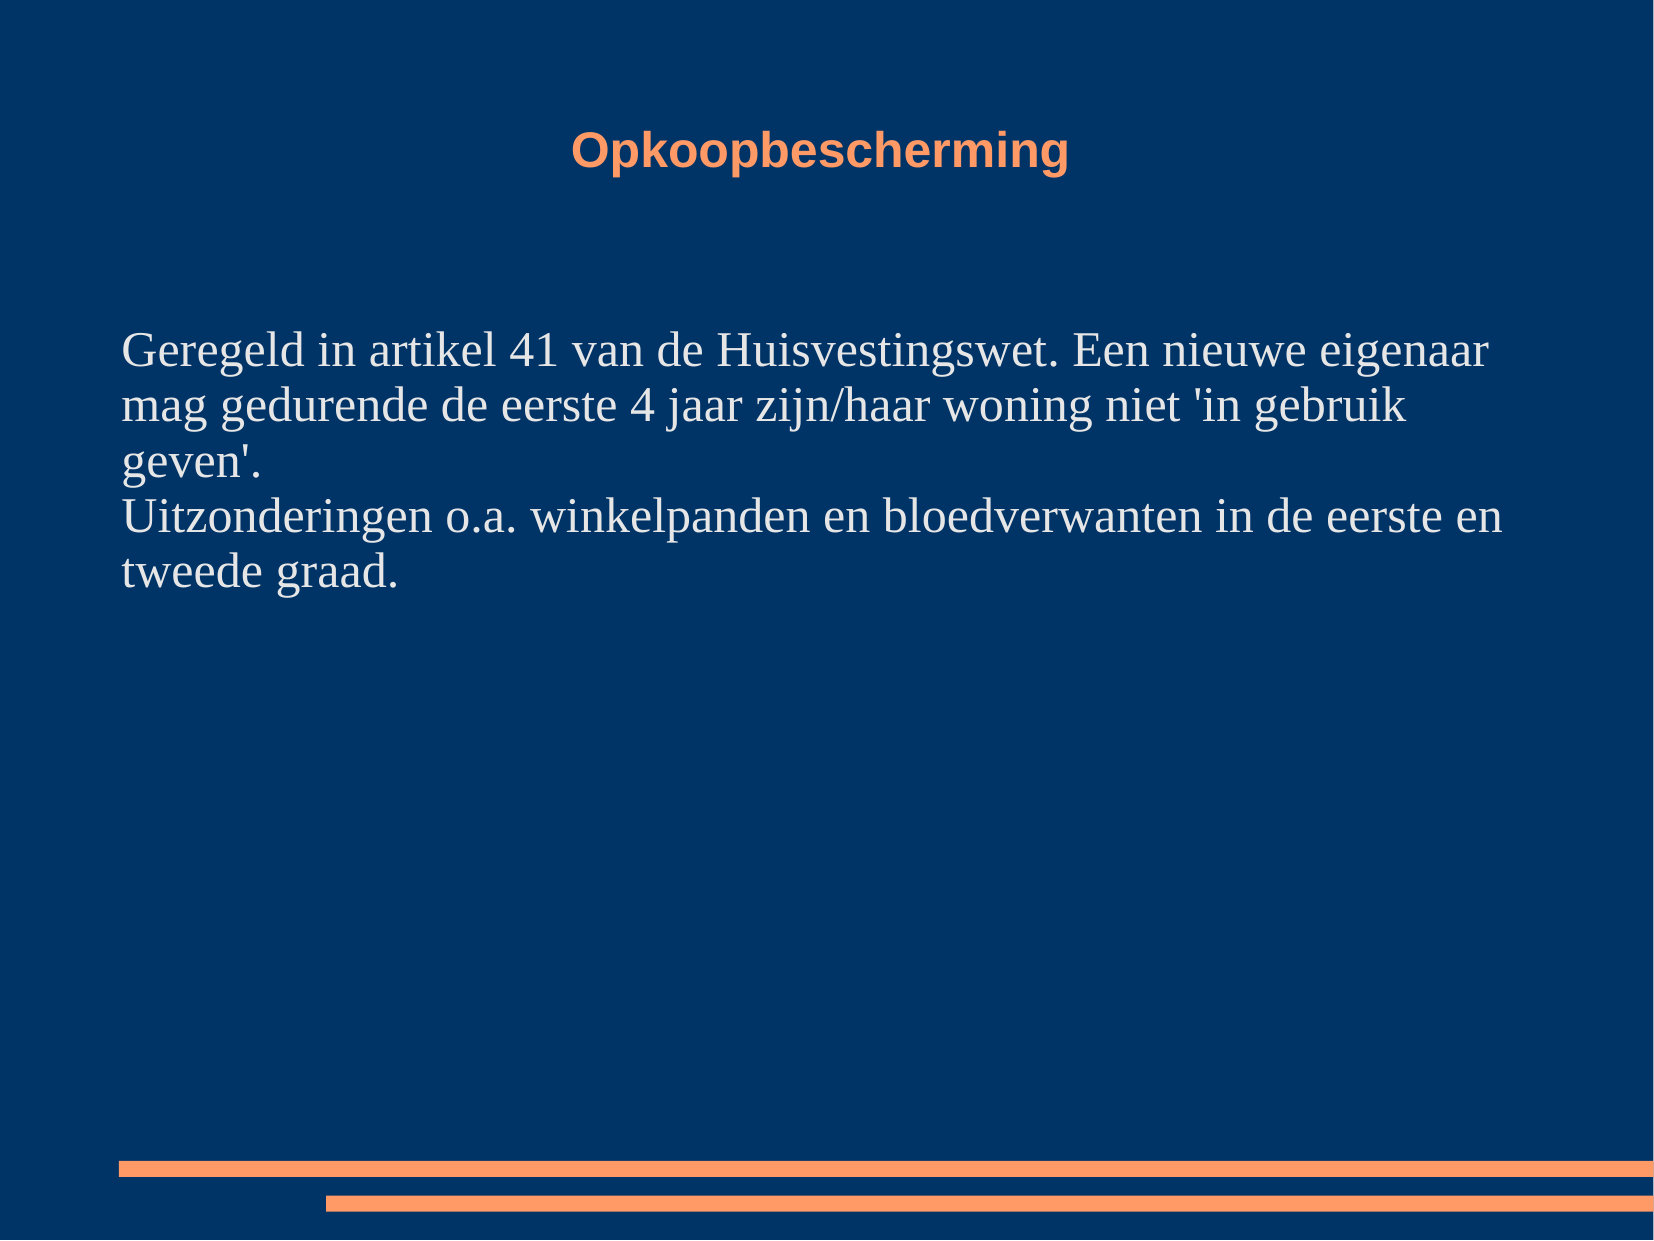

# Opkoopbescherming
Geregeld in artikel 41 van de Huisvestingswet. Een nieuwe eigenaar mag gedurende de eerste 4 jaar zijn/haar woning niet 'in gebruik geven'.
Uitzonderingen o.a. winkelpanden en bloedverwanten in de eerste en tweede graad.